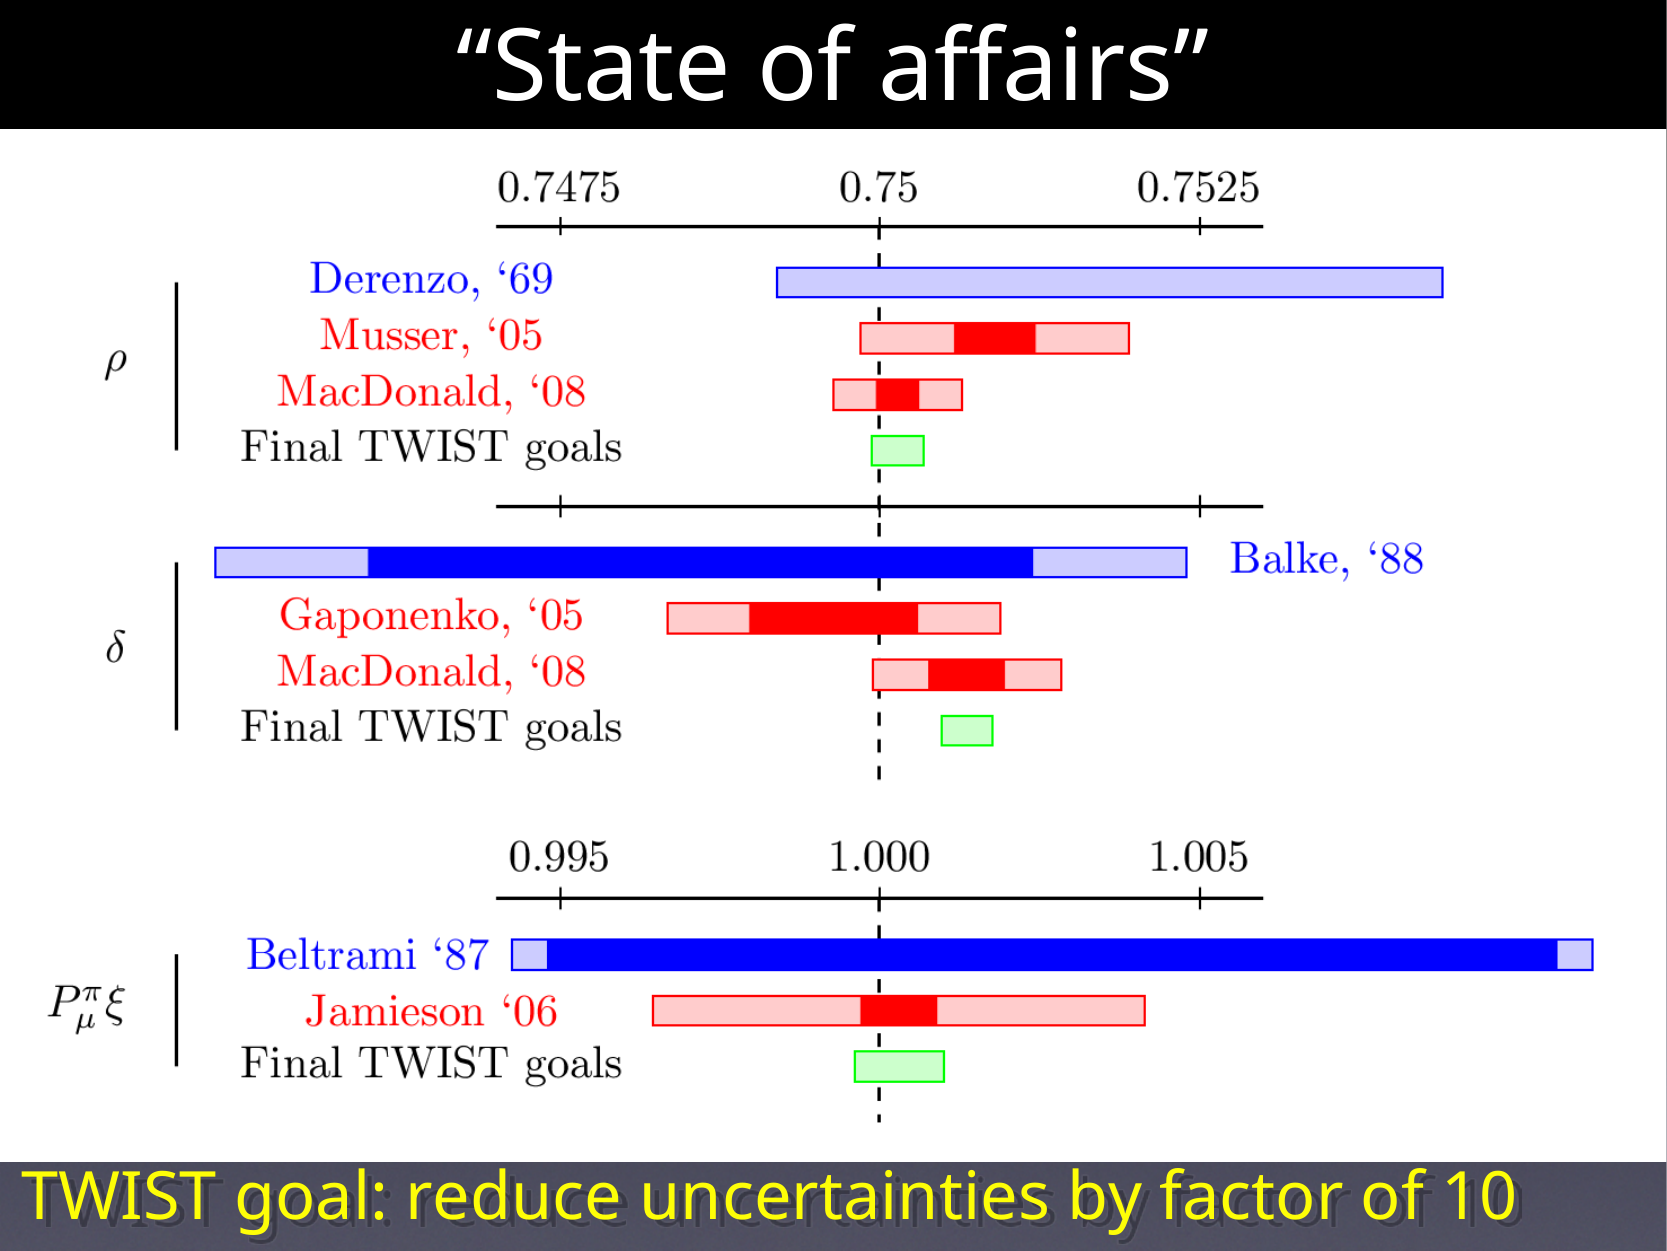

# “State of affairs”
TWIST goal: reduce uncertainties by factor of 10